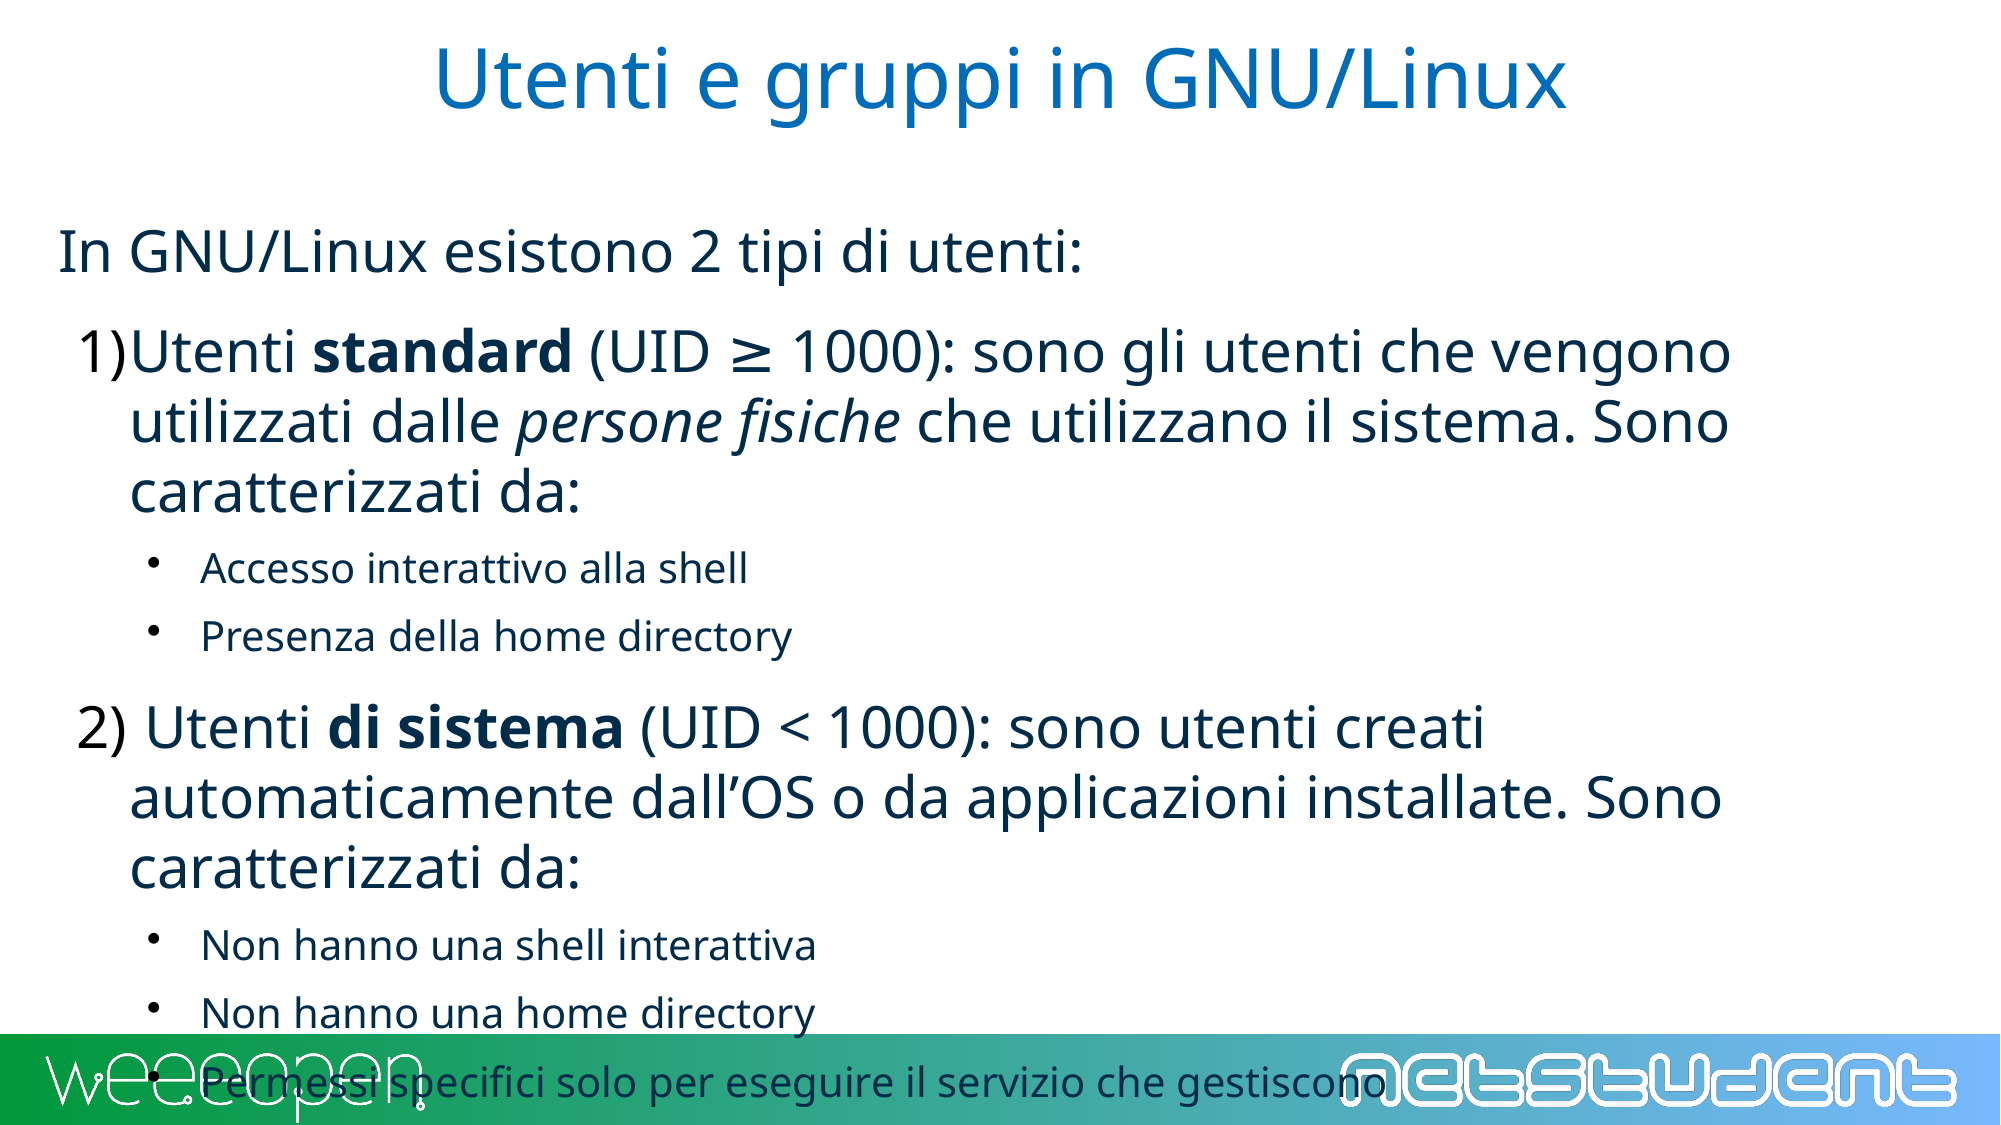

# Utenti e gruppi in GNU/Linux
In GNU/Linux esistono 2 tipi di utenti:
Utenti standard (UID ≥ 1000): sono gli utenti che vengono utilizzati dalle persone fisiche che utilizzano il sistema. Sono caratterizzati da:
Accesso interattivo alla shell
Presenza della home directory
 Utenti di sistema (UID < 1000): sono utenti creati automaticamente dall’OS o da applicazioni installate. Sono caratterizzati da:
Non hanno una shell interattiva
Non hanno una home directory
Permessi specifici solo per eseguire il servizio che gestiscono